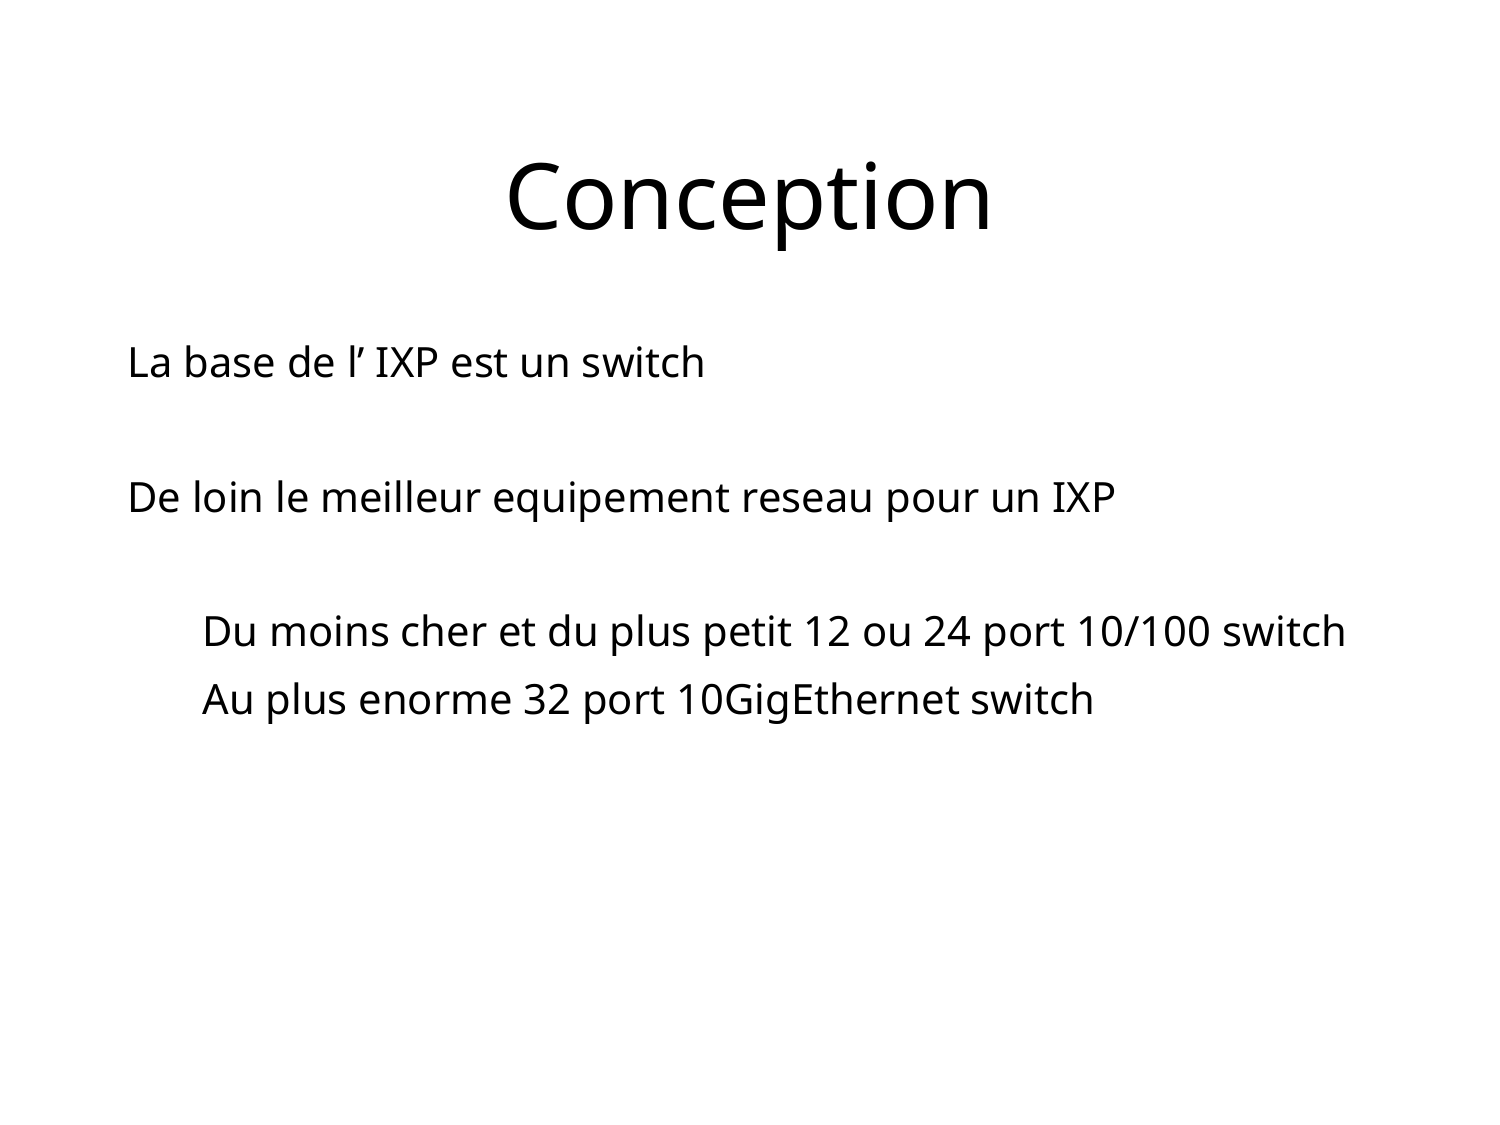

# Conception
La base de l’ IXP est un switch
De loin le meilleur equipement reseau pour un IXP
Du moins cher et du plus petit 12 ou 24 port 10/100 switch
Au plus enorme 32 port 10GigEthernet switch